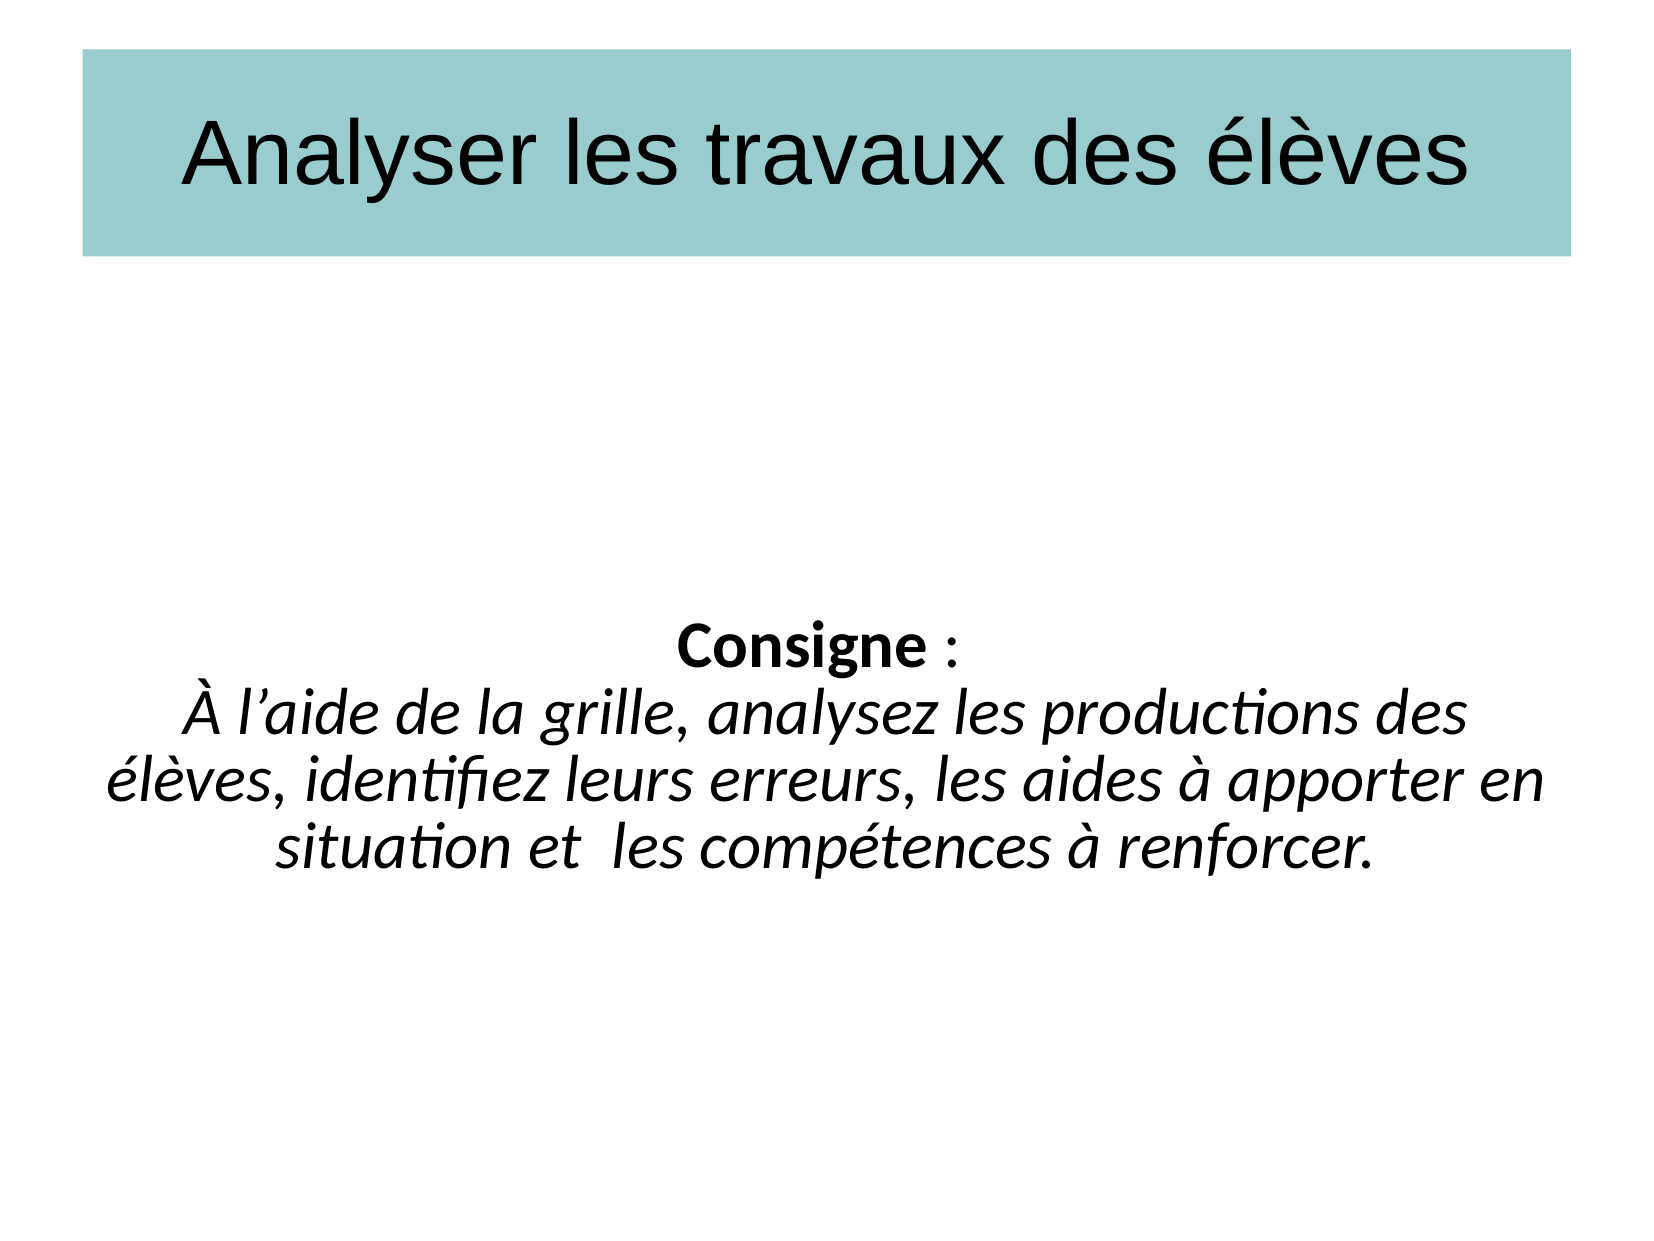

# Analyser les travaux des élèves
Consigne :
À l’aide de la grille, analysez les productions des élèves, identifiez leurs erreurs, les aides à apporter en situation et les compétences à renforcer.